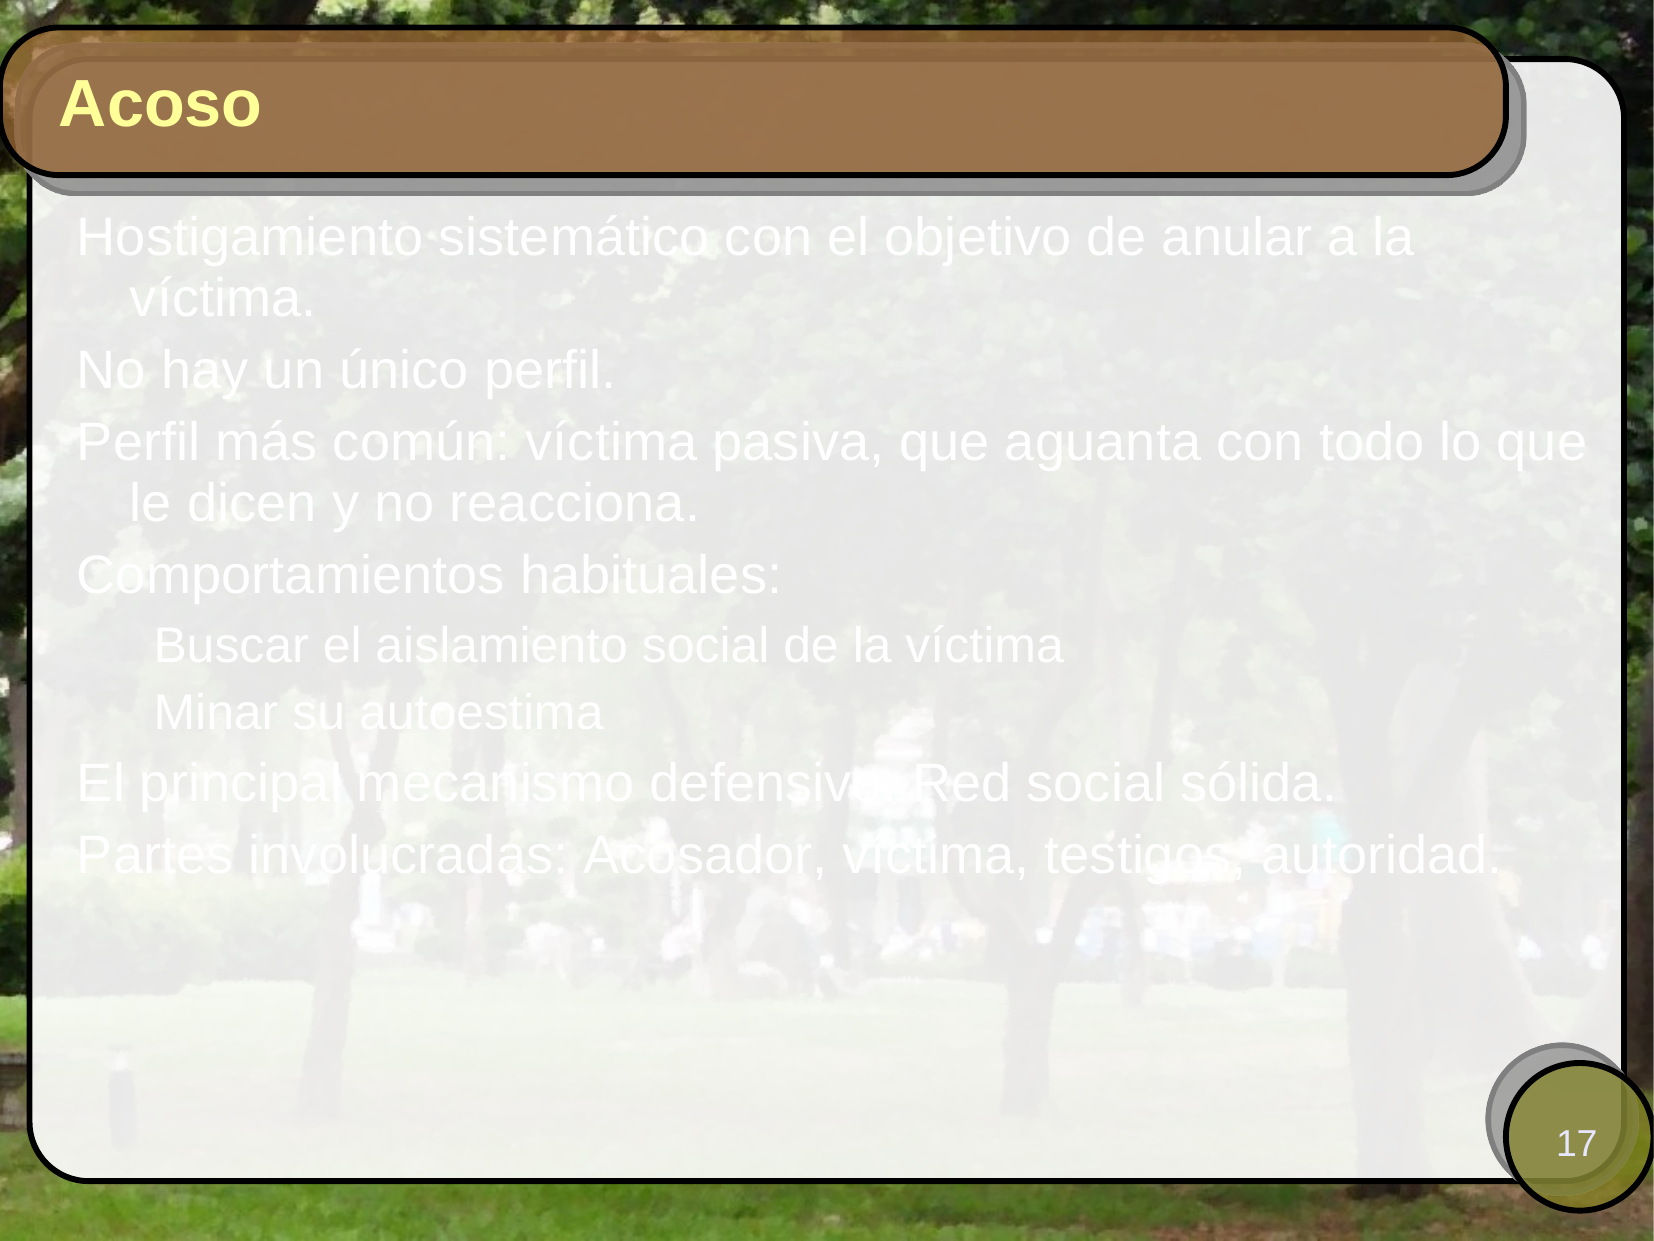

# Acoso
Hostigamiento sistemático con el objetivo de anular a la víctima.
No hay un único perfil.
Perfil más común: víctima pasiva, que aguanta con todo lo que le dicen y no reacciona.
Comportamientos habituales:
Buscar el aislamiento social de la víctima
Minar su autoestima
El principal mecanismo defensivo: Red social sólida.
Partes involucradas: Acosador, víctima, testigos, autoridad.
17